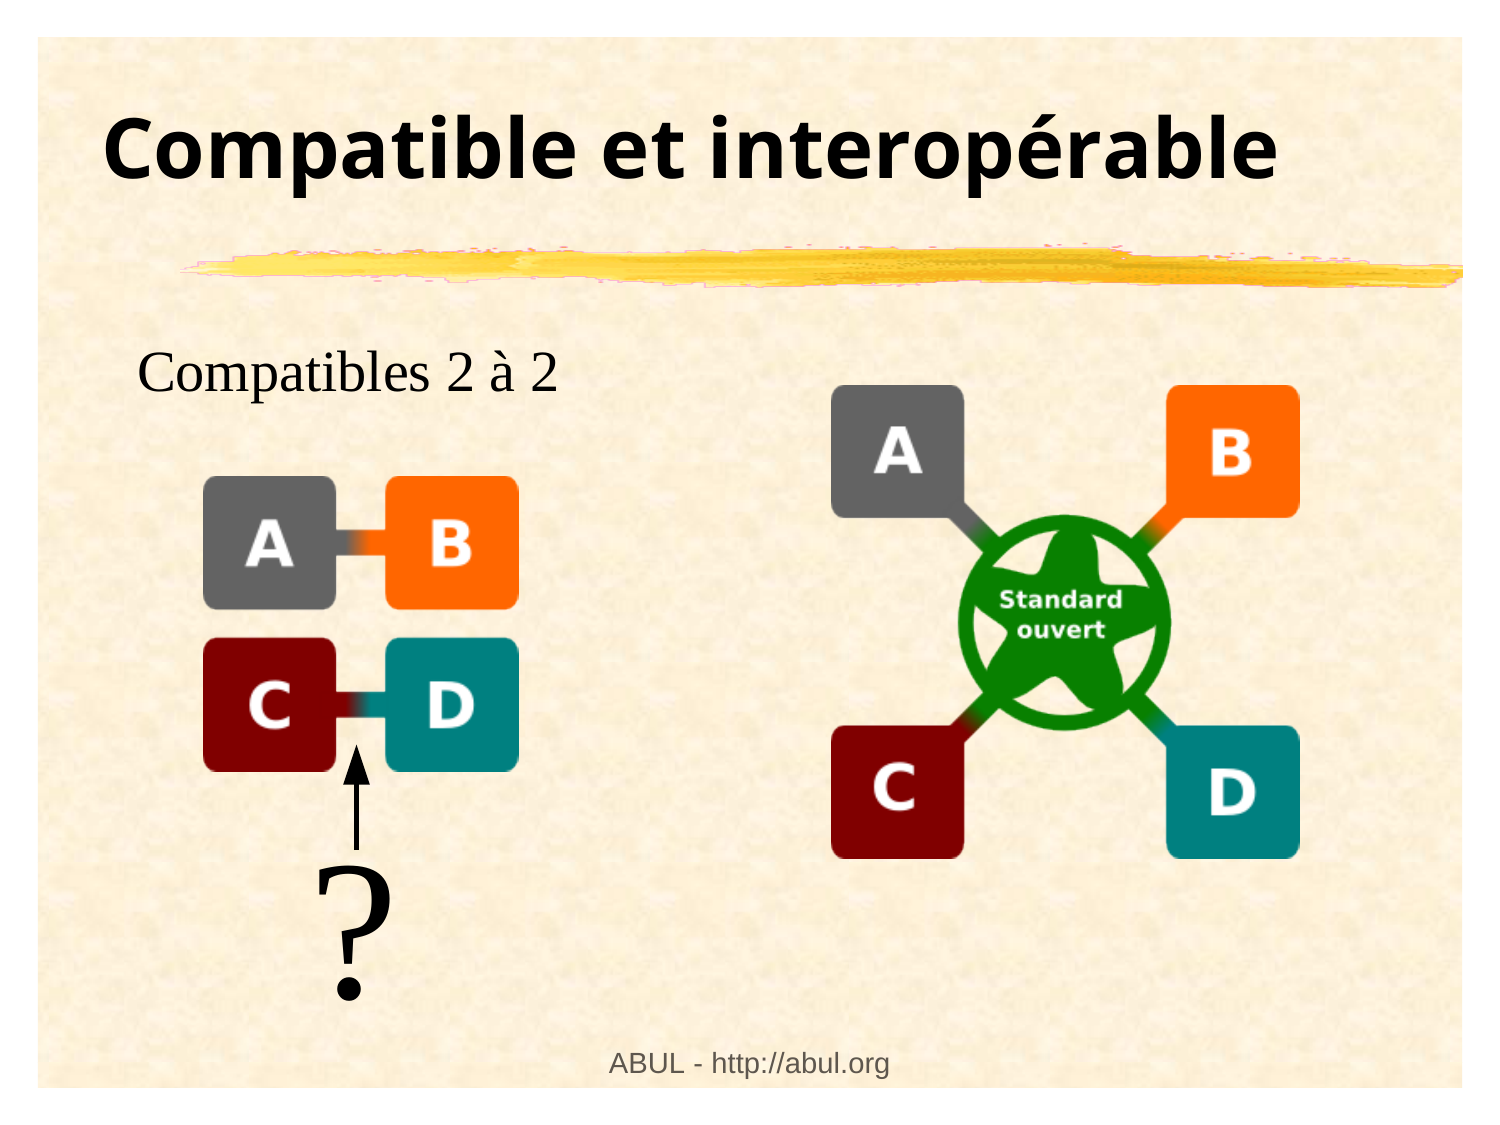

# Compatible et interopérable
Compatibles 2 à 2
?